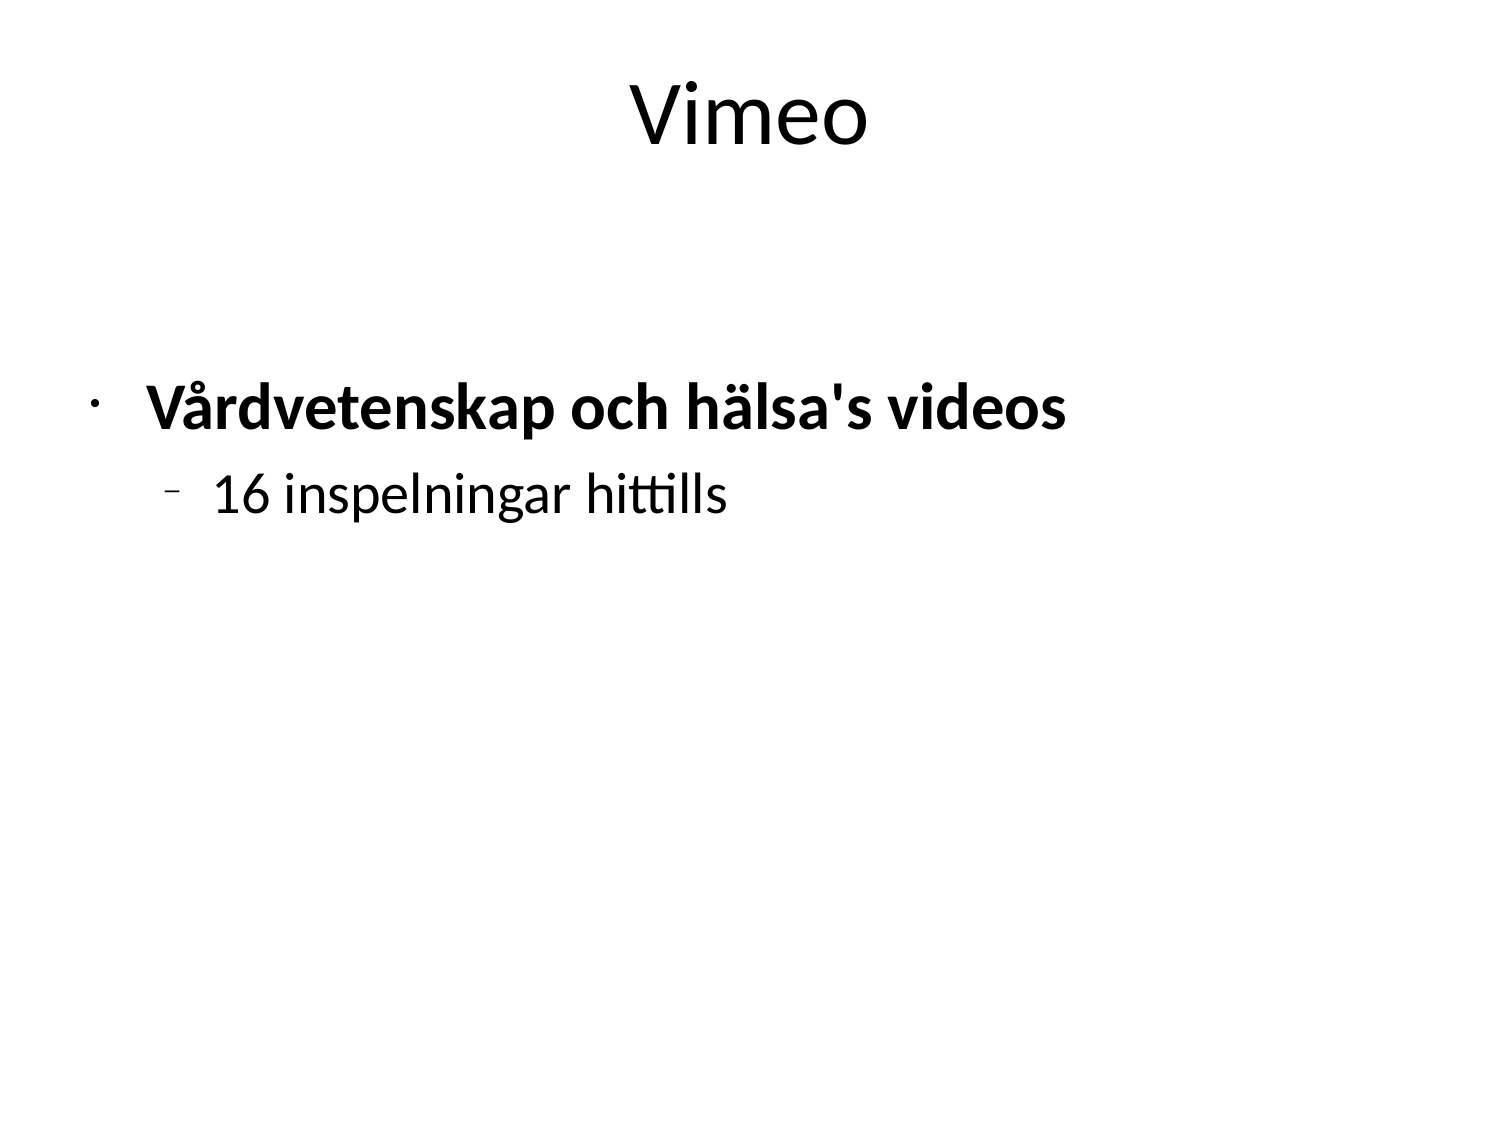

# Vimeo
Vårdvetenskap och hälsa's videos
16 inspelningar hittills